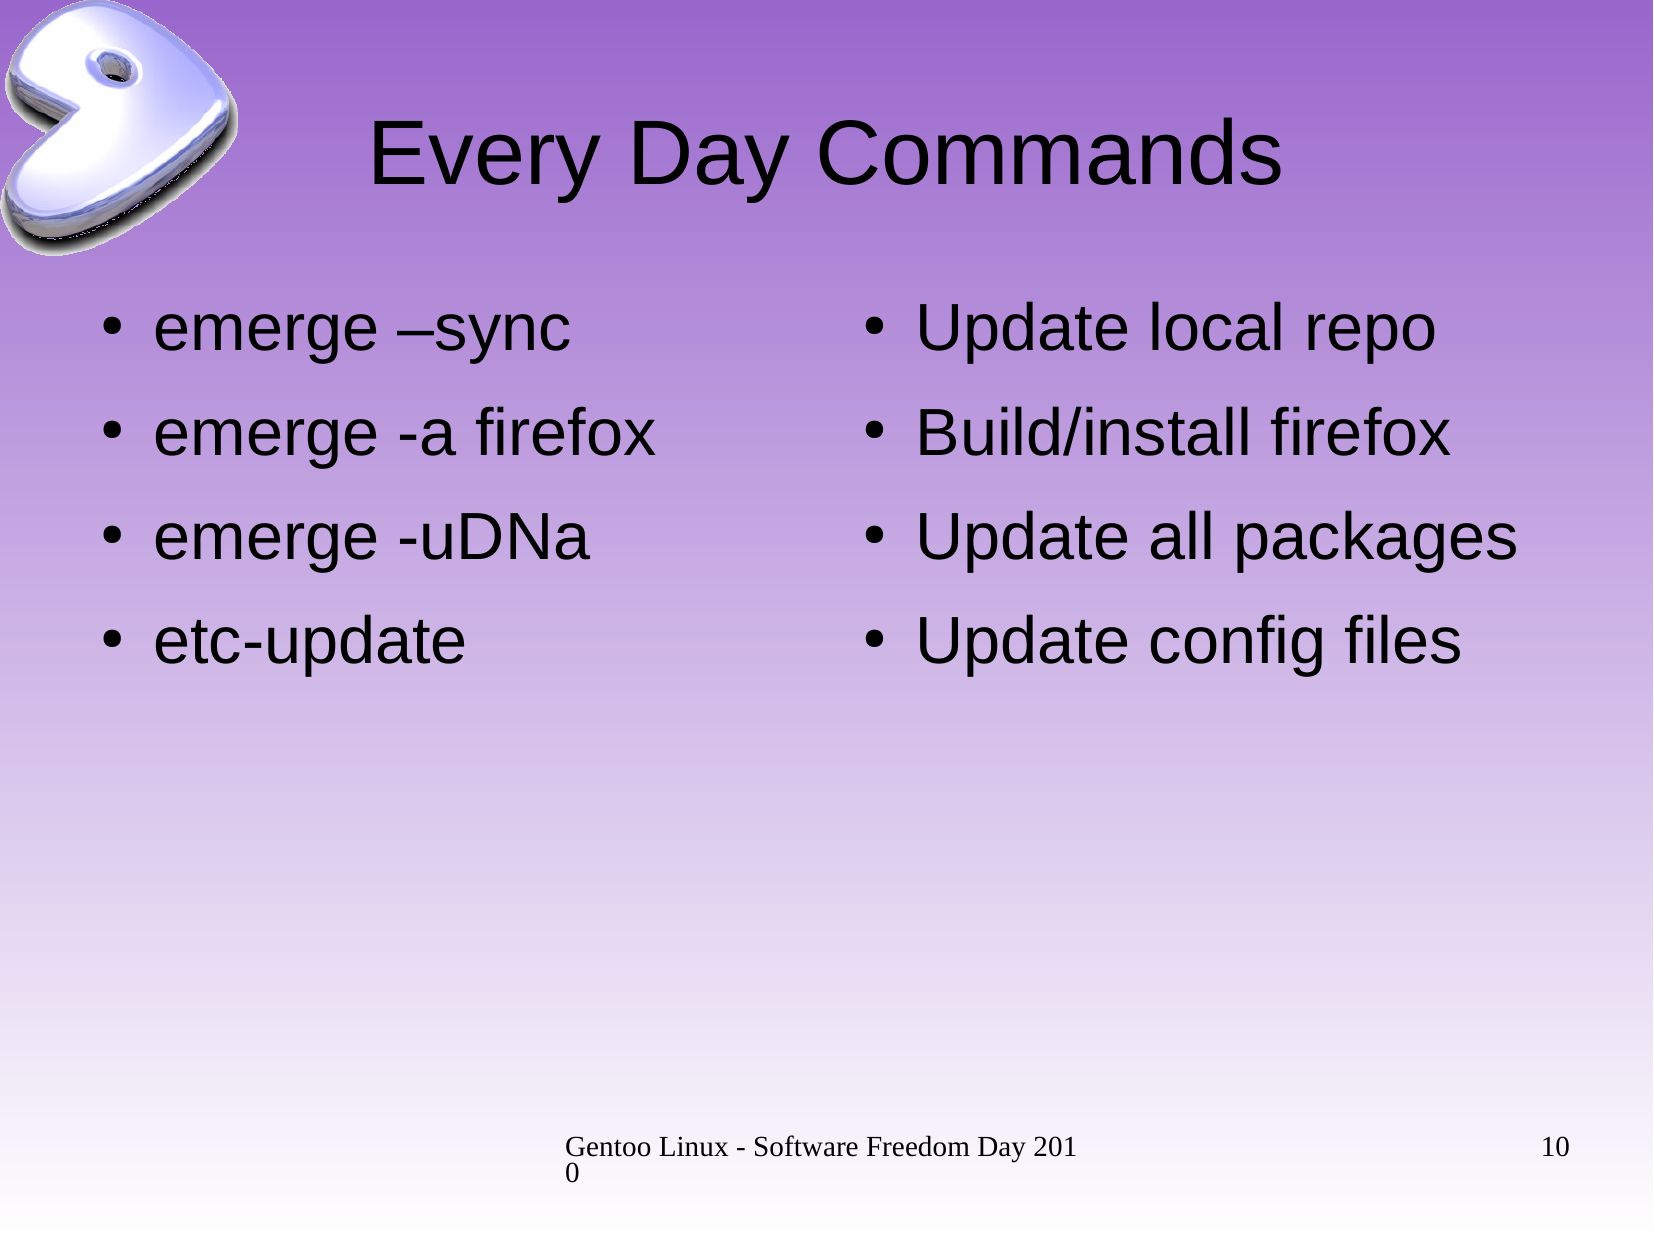

# Every Day Commands
emerge –sync
emerge -a firefox
emerge -uDNa
etc-update
Update local repo
Build/install firefox
Update all packages
Update config files
Gentoo Linux - Software Freedom Day 2010
10